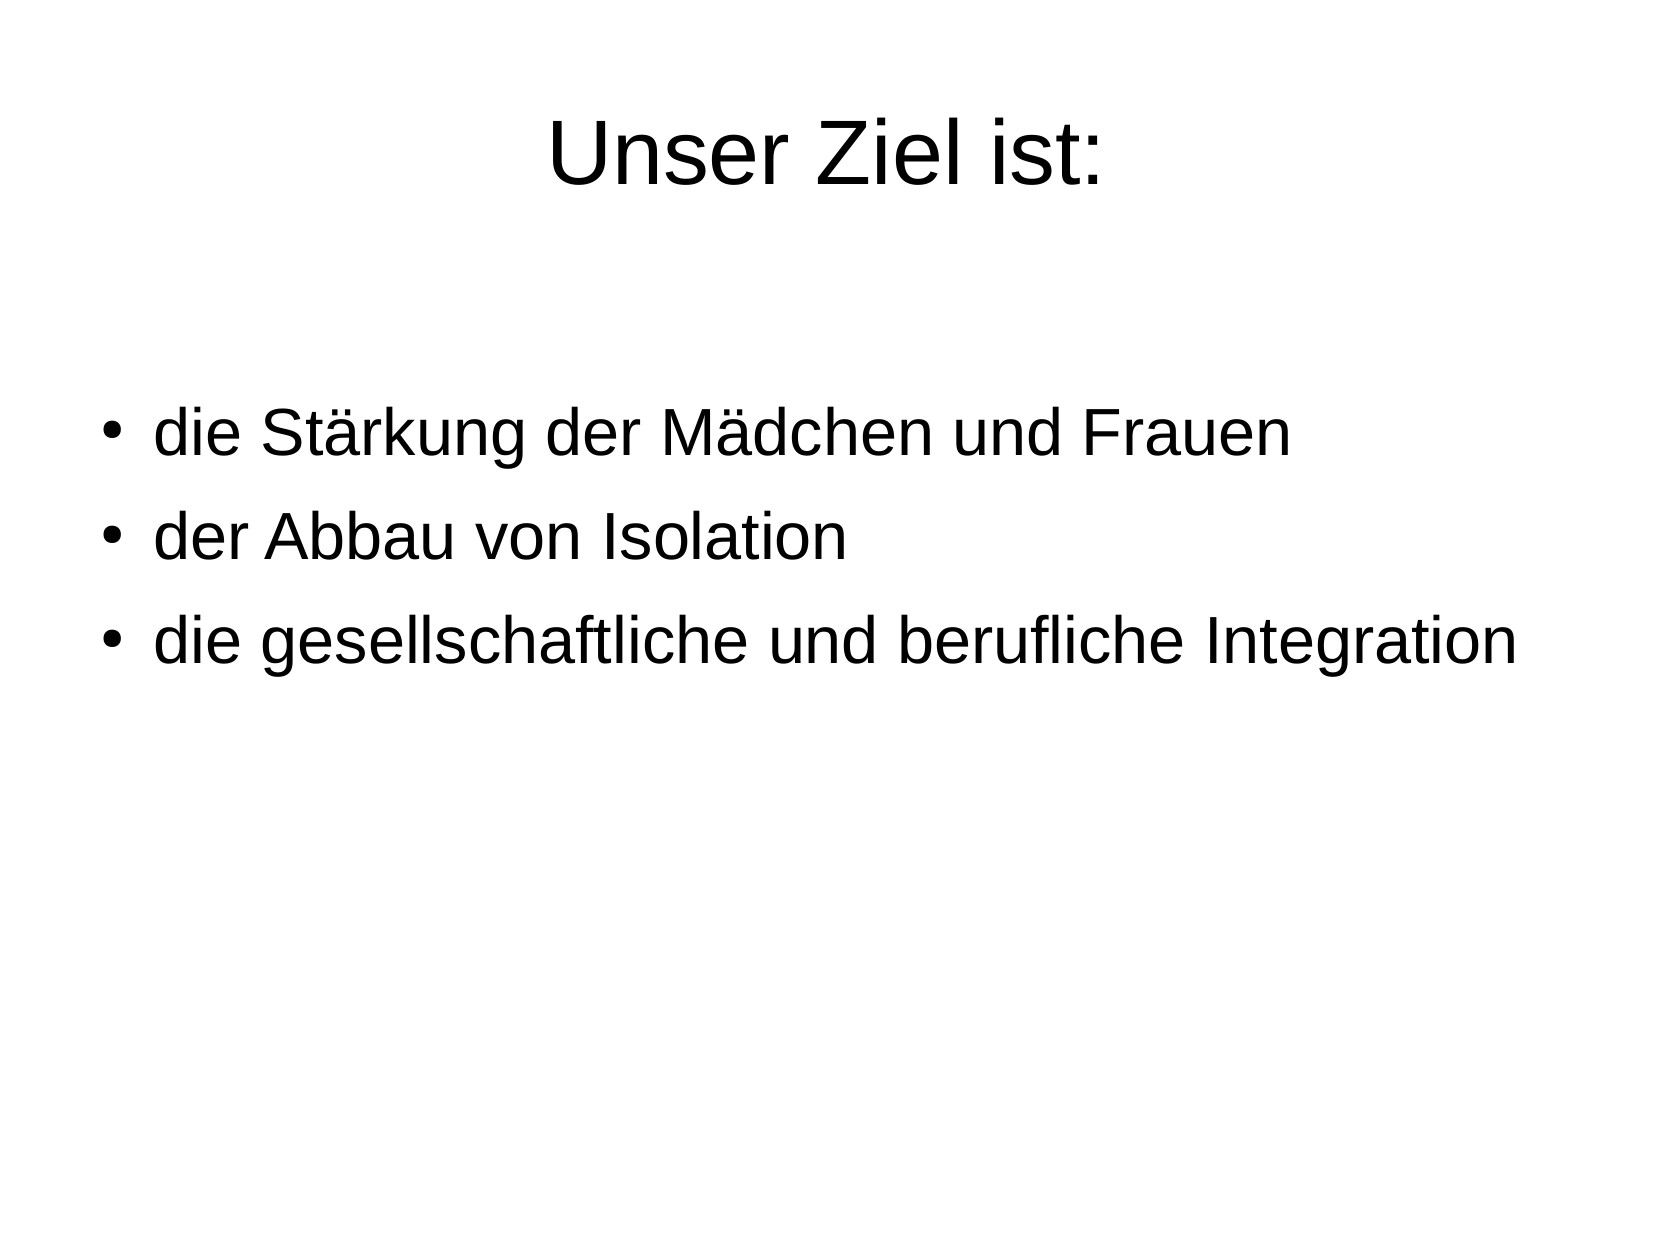

# Unser Ziel ist:
die Stärkung der Mädchen und Frauen
der Abbau von Isolation
die gesellschaftliche und berufliche Integration